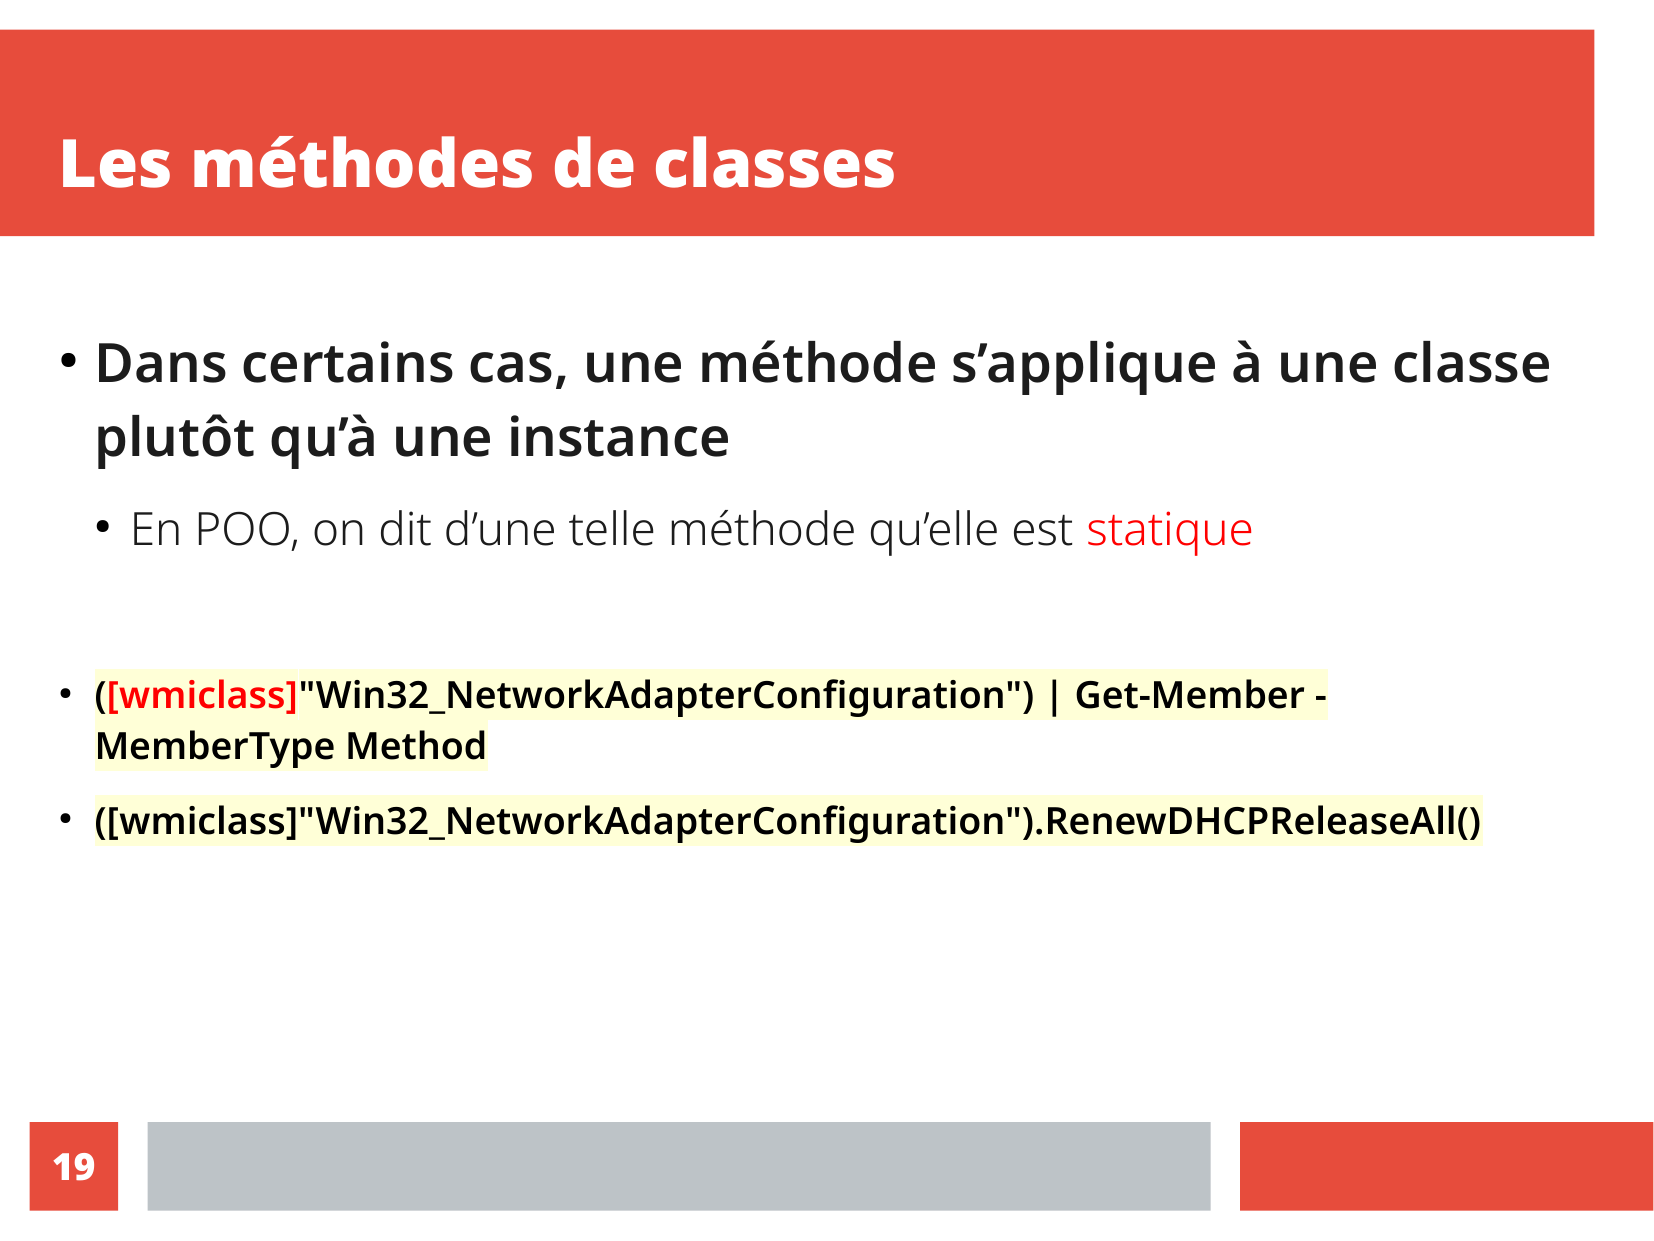

# Les méthodes de classes
Dans certains cas, une méthode s’applique à une classe plutôt qu’à une instance
En POO, on dit d’une telle méthode qu’elle est statique
([wmiclass]"Win32_NetworkAdapterConfiguration") | Get-Member -MemberType Method
([wmiclass]"Win32_NetworkAdapterConfiguration").RenewDHCPReleaseAll()
19